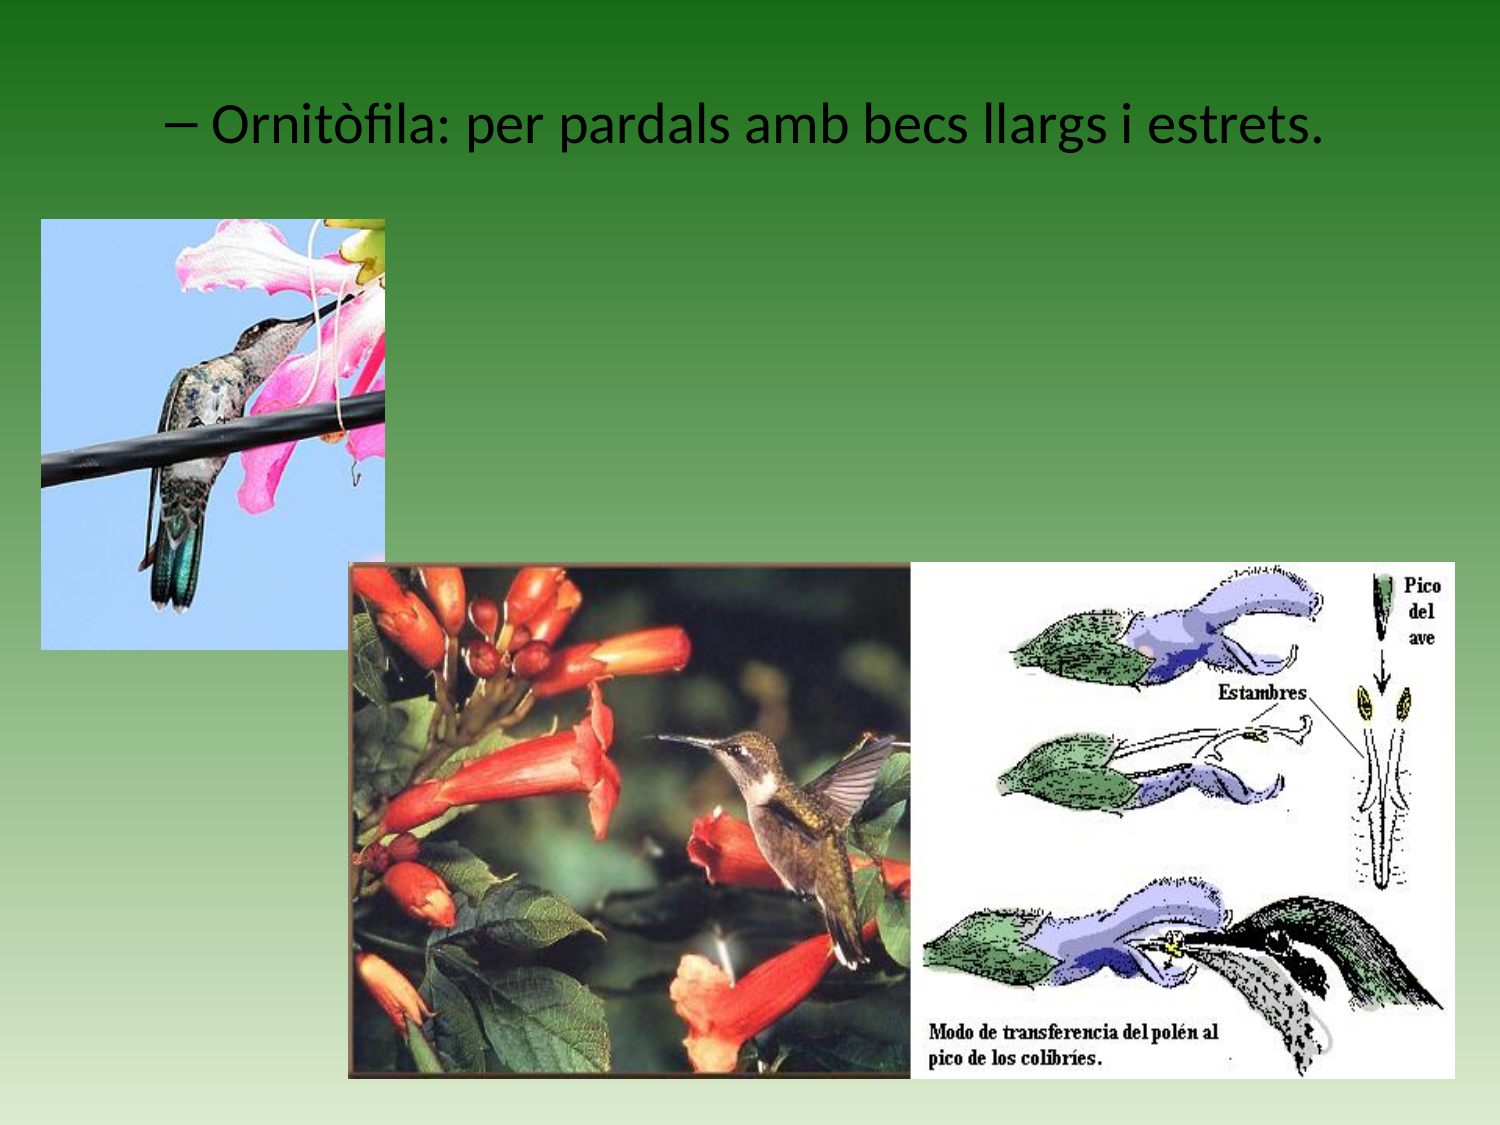

# Ornitòfila: per pardals amb becs llargs i estrets.